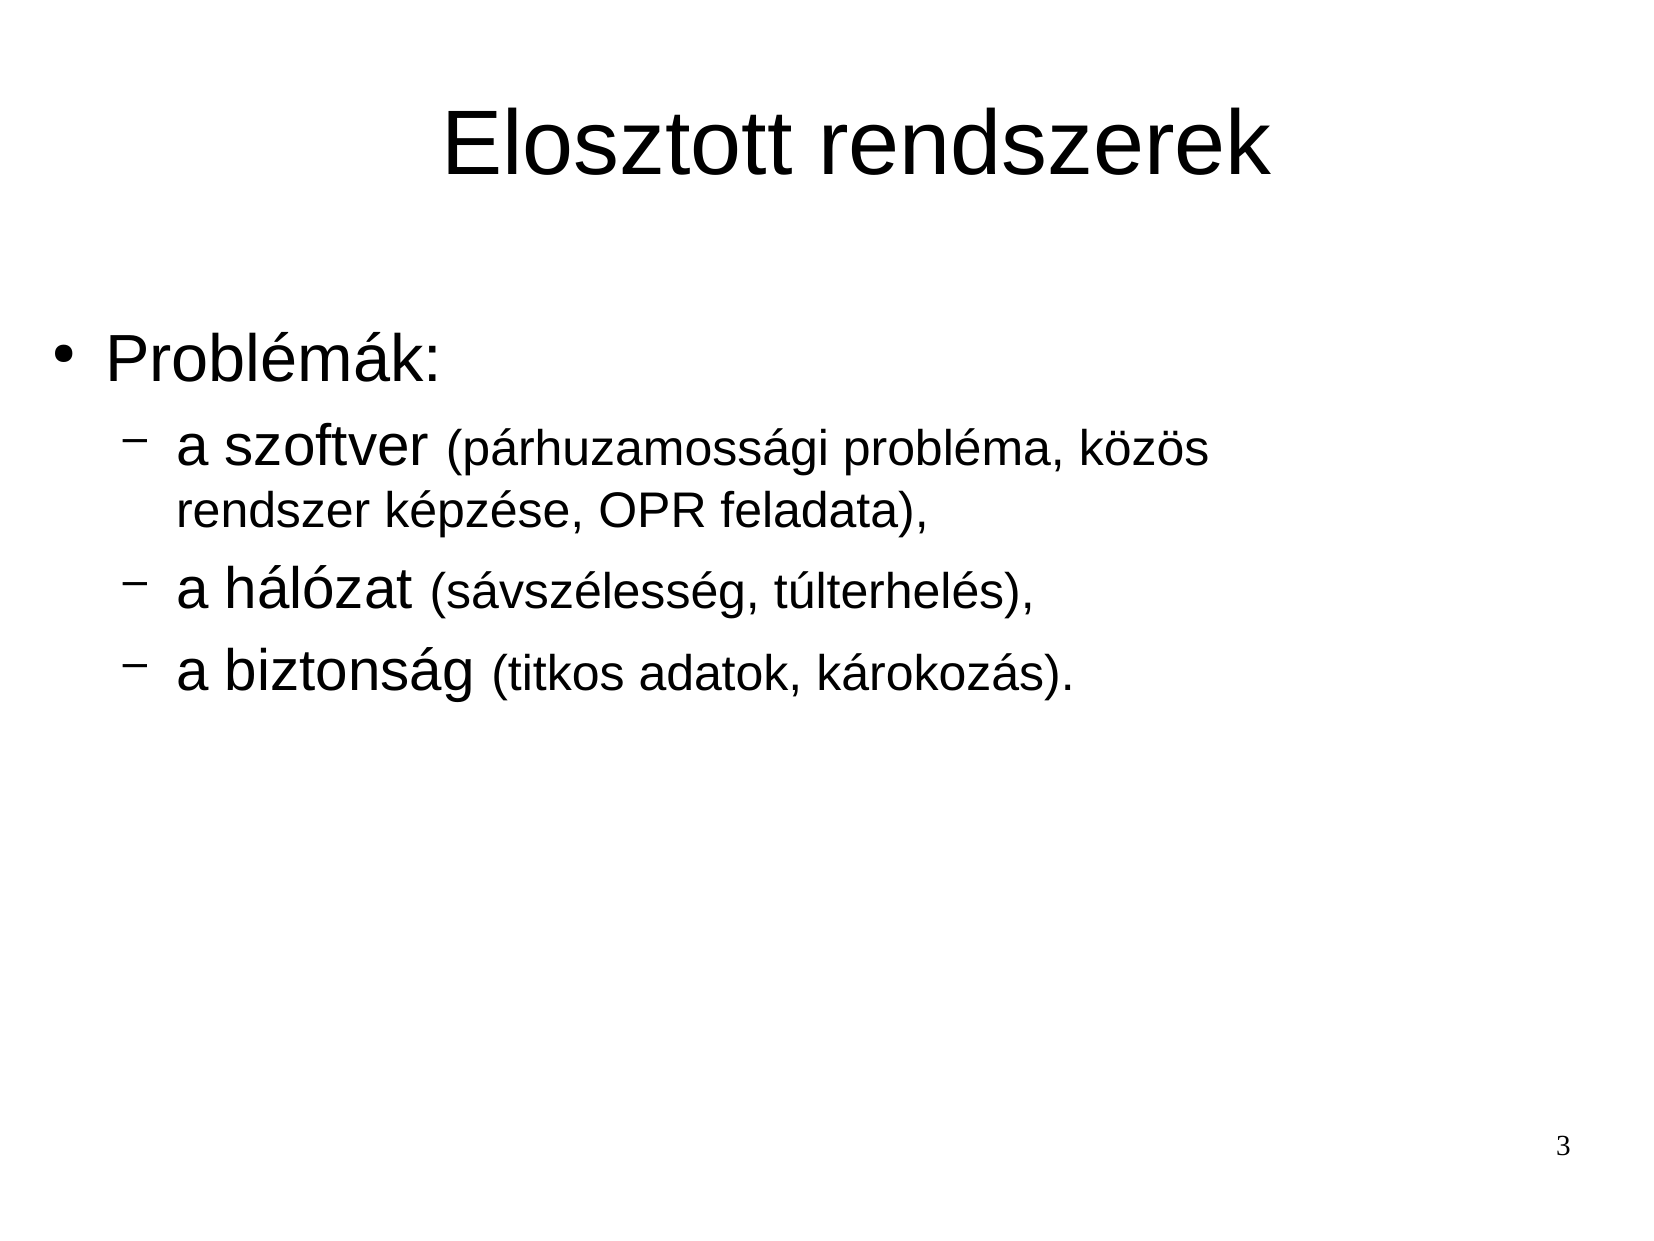

# Elosztott rendszerek
Problémák:
a szoftver (párhuzamossági probléma, közös rendszer képzése, OPR feladata),
a hálózat (sávszélesség, túlterhelés),
a biztonság (titkos adatok, károkozás).
3